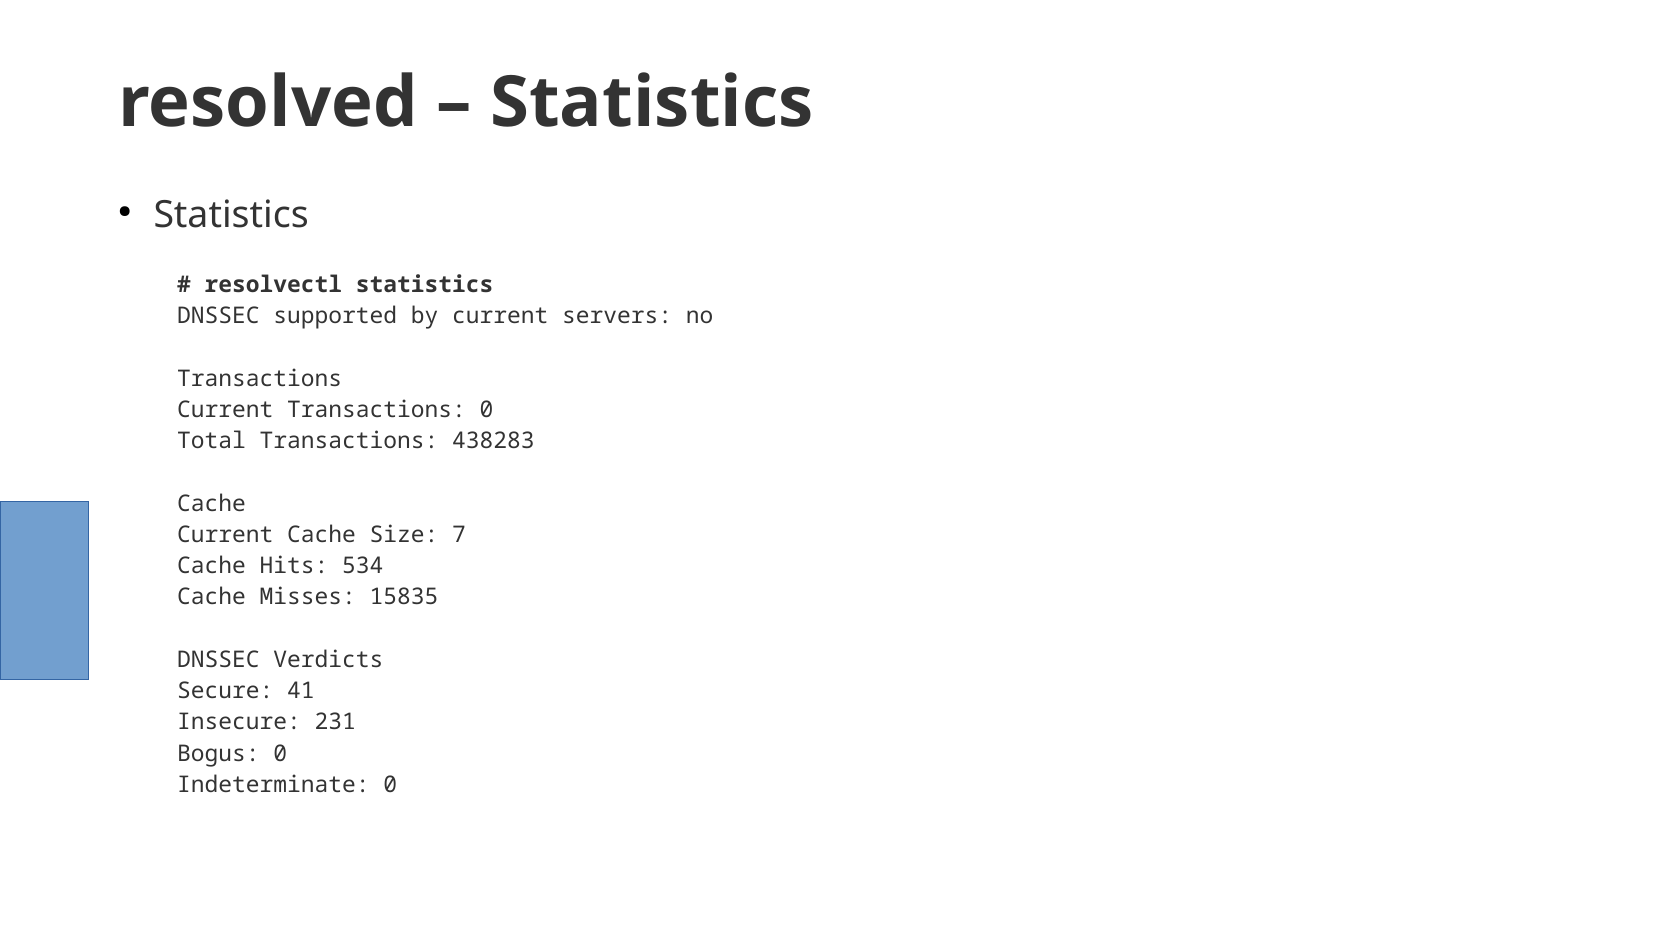

# resolved – Statistics
Statistics
# resolvectl statistics
DNSSEC supported by current servers: no
Transactions
Current Transactions: 0
Total Transactions: 438283
Cache
Current Cache Size: 7
Cache Hits: 534
Cache Misses: 15835
DNSSEC Verdicts
Secure: 41
Insecure: 231
Bogus: 0
Indeterminate: 0